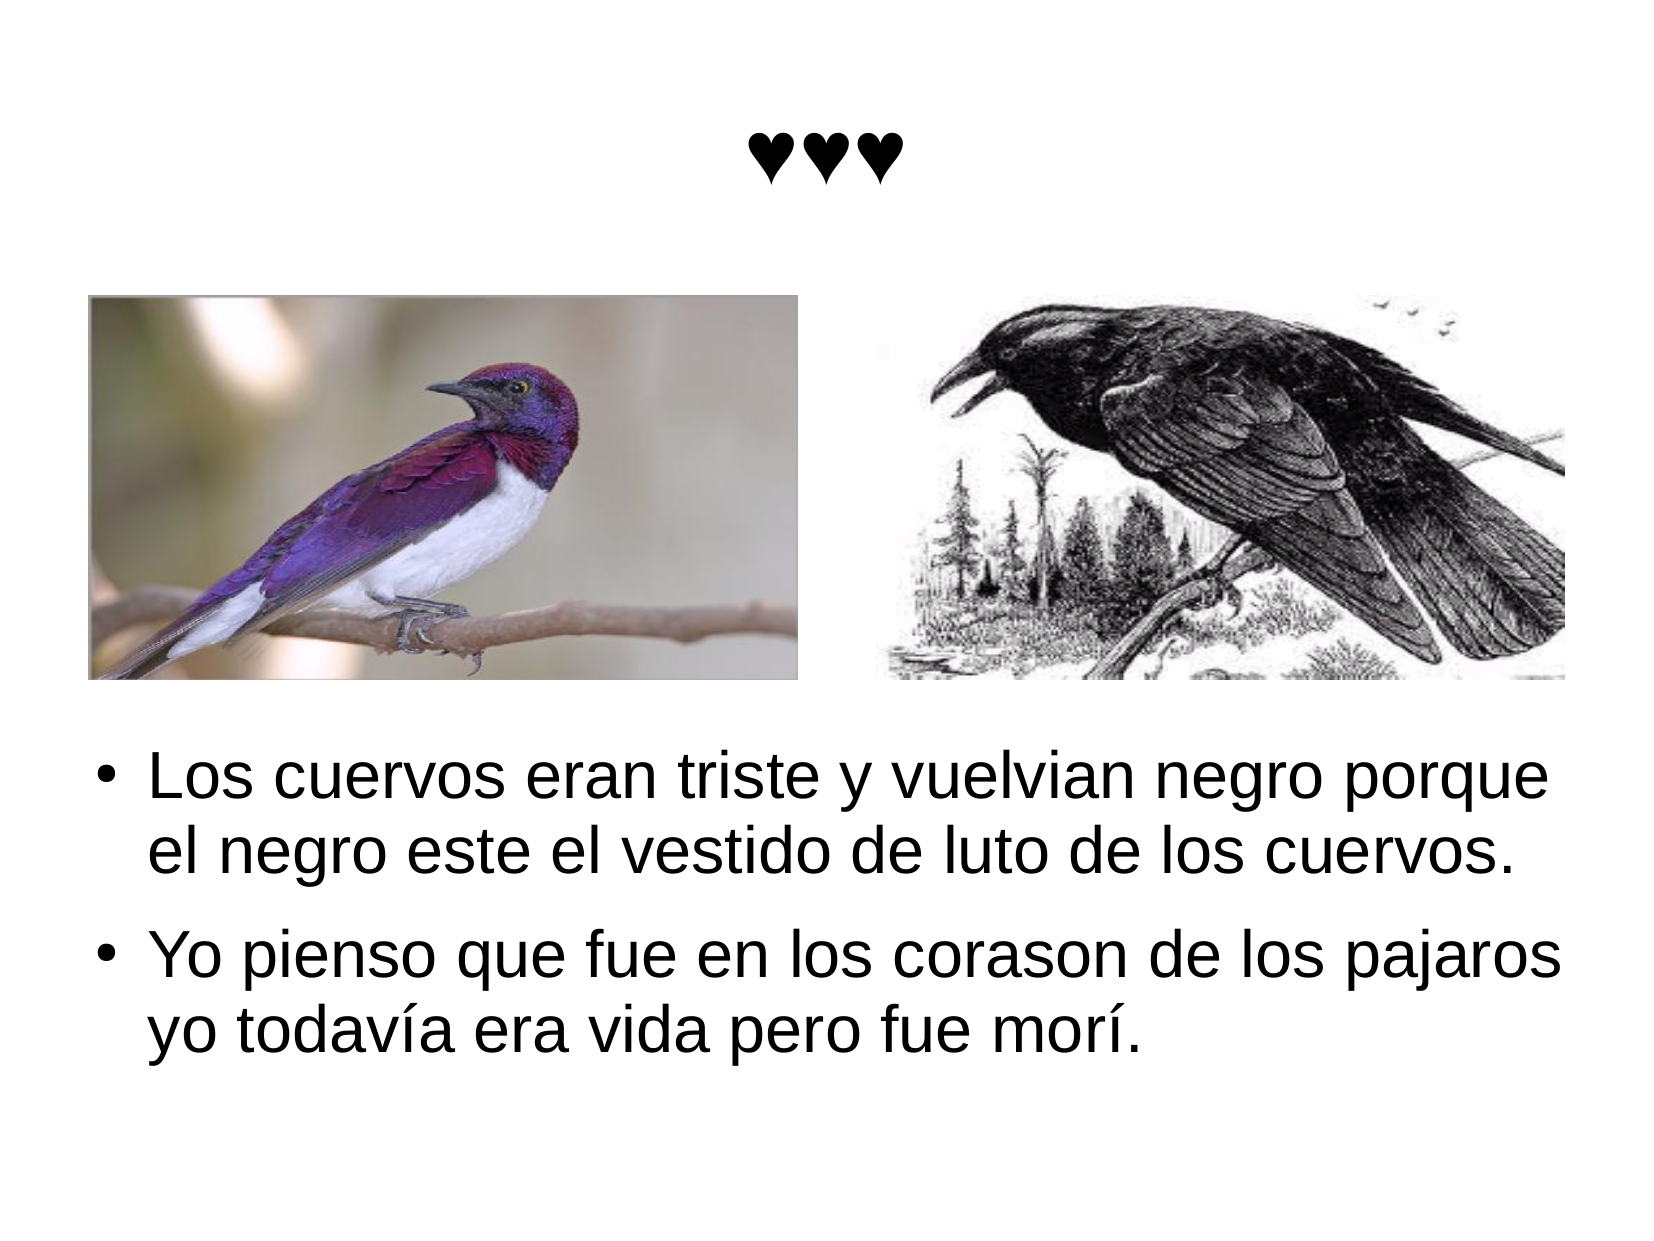

# ♥♥♥
Los cuervos eran triste y vuelvian negro porque el negro este el vestido de luto de los cuervos.
Yo pienso que fue en los corason de los pajaros yo todavía era vida pero fue morí.